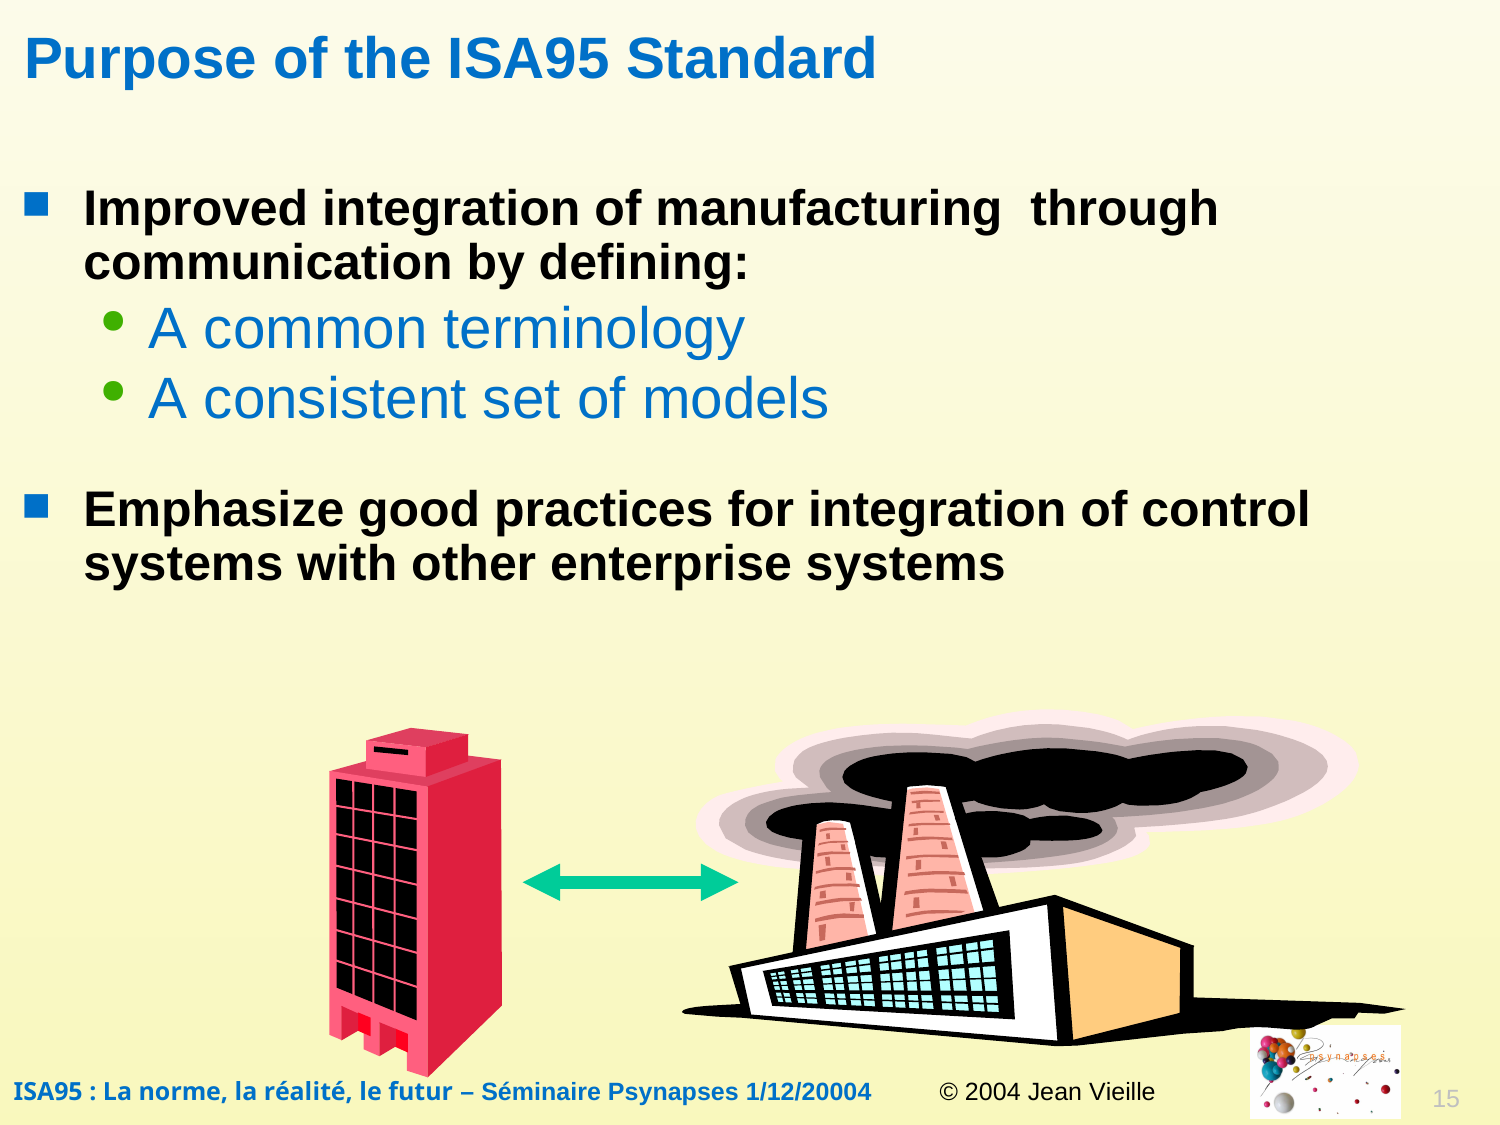

# Purpose of the ISA95 Standard
Improved integration of manufacturing through communication by defining:
A common terminology
A consistent set of models
Emphasize good practices for integration of control systems with other enterprise systems